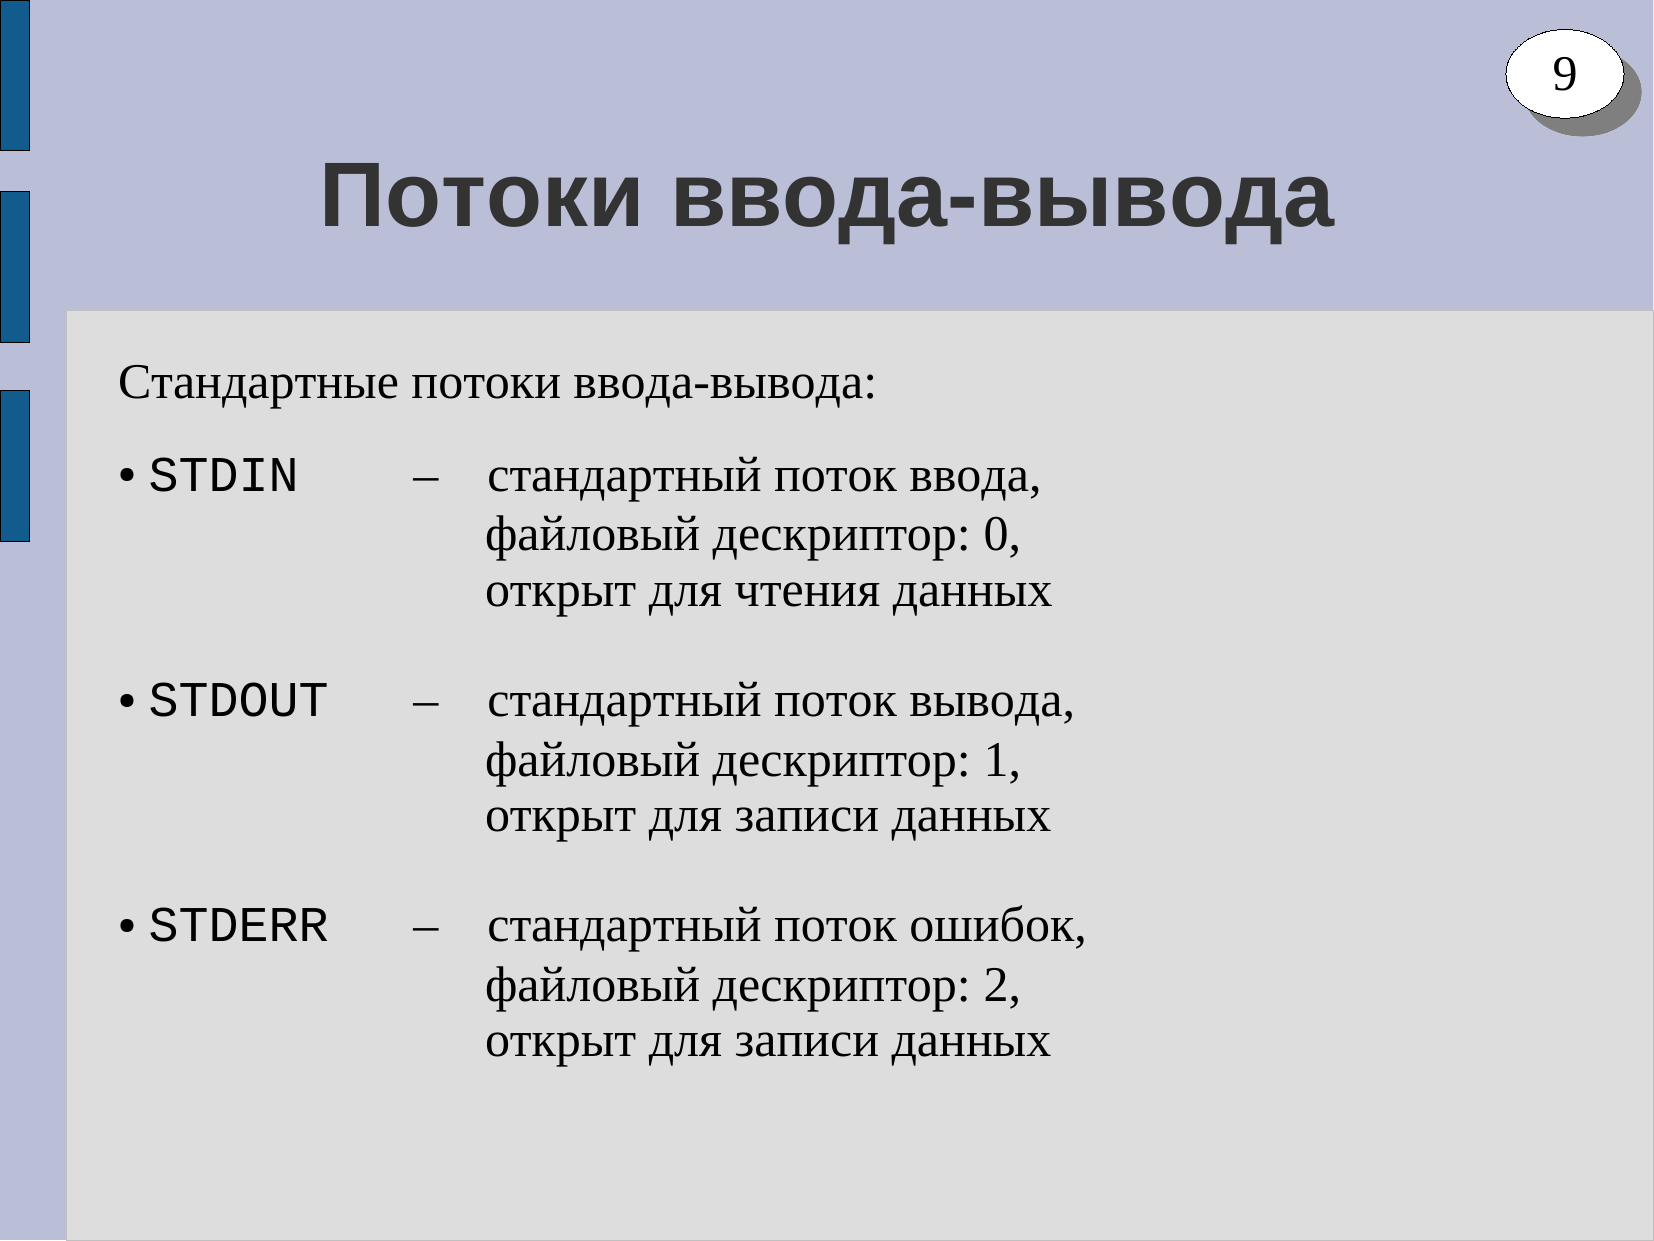

9
# Потоки ввода-вывода
Стандартные потоки ввода-вывода:
 STDIN		–	стандартный поток ввода,
 файловый дескриптор: 0,
 открыт для чтения данных
 STDOUT		–	стандартный поток вывода,
 файловый дескриптор: 1,
 открыт для записи данных
 STDERR		–	стандартный поток ошибок,
 файловый дескриптор: 2,
 открыт для записи данных